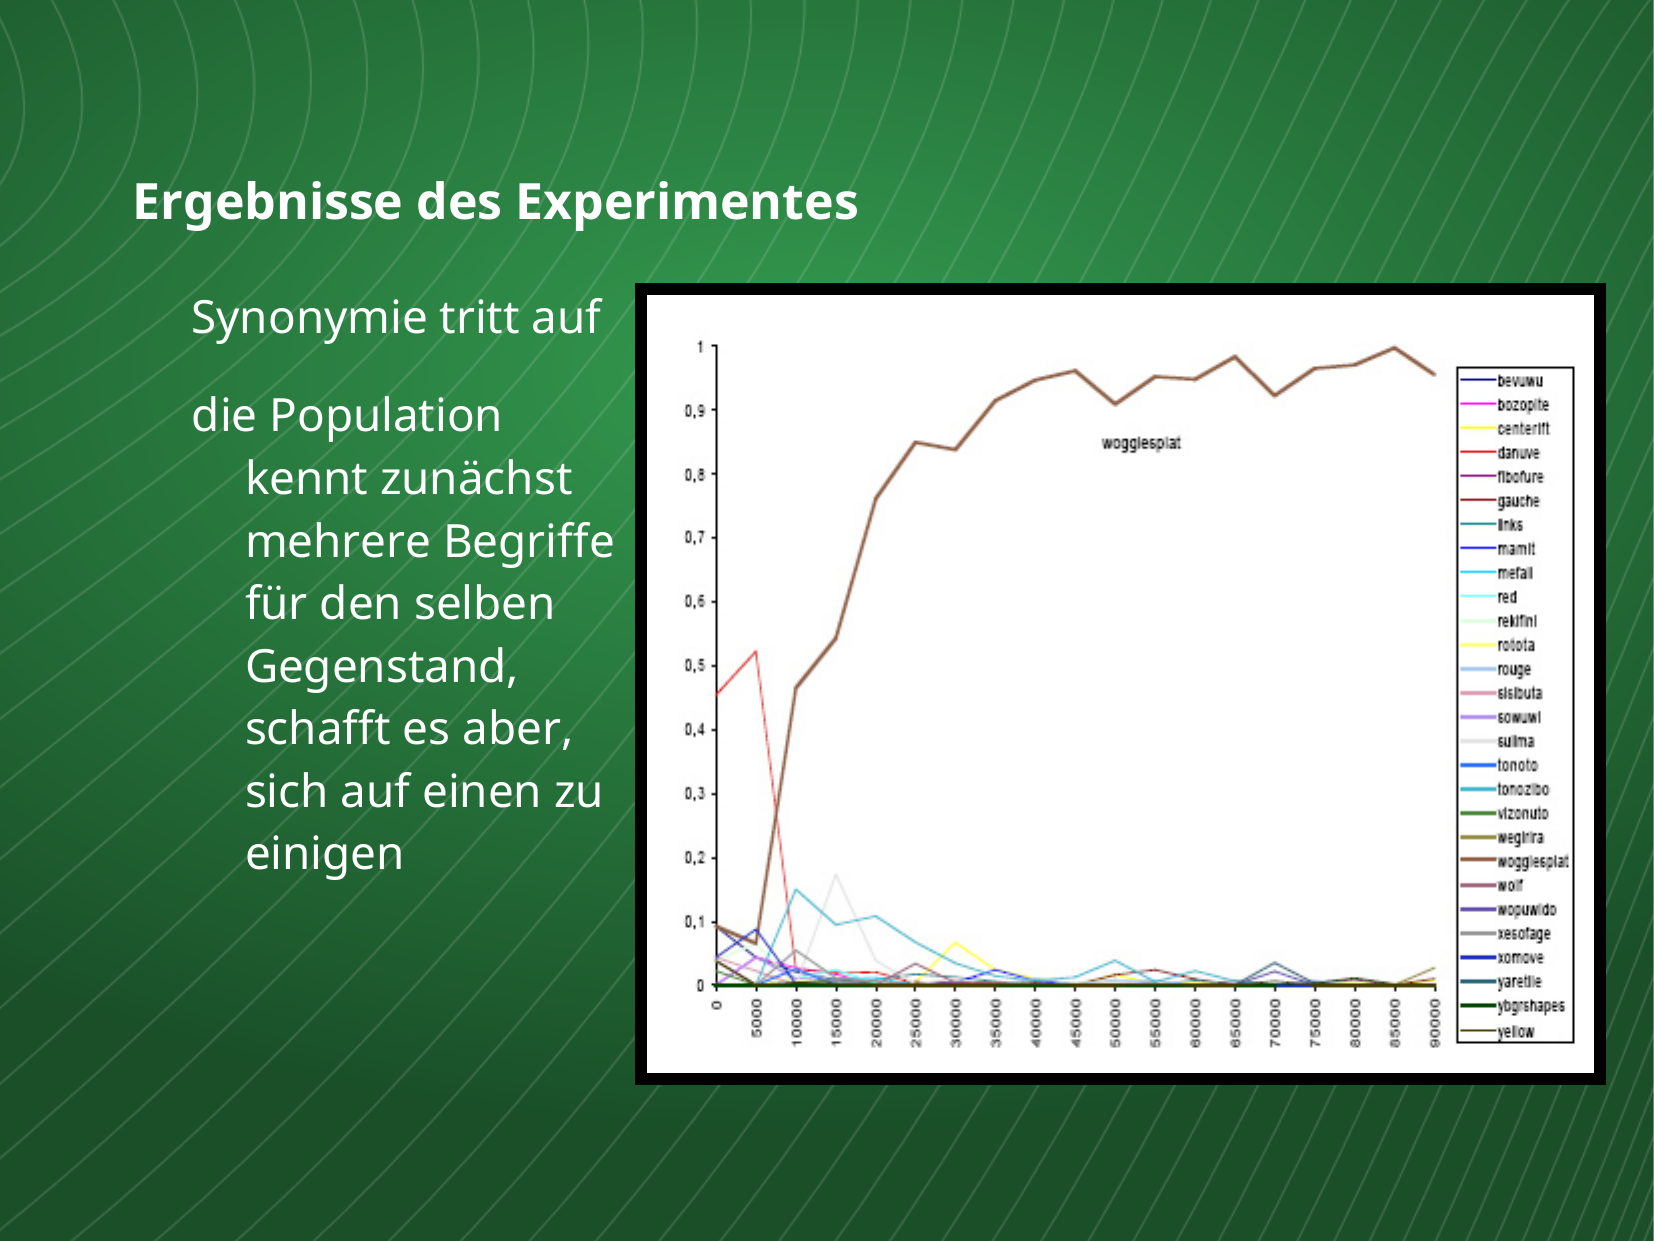

Ergebnisse des Experimentes
Synonymie tritt auf
die Population kennt zunächst mehrere Begriffe für den selben Gegenstand, schafft es aber, sich auf einen zu einigen